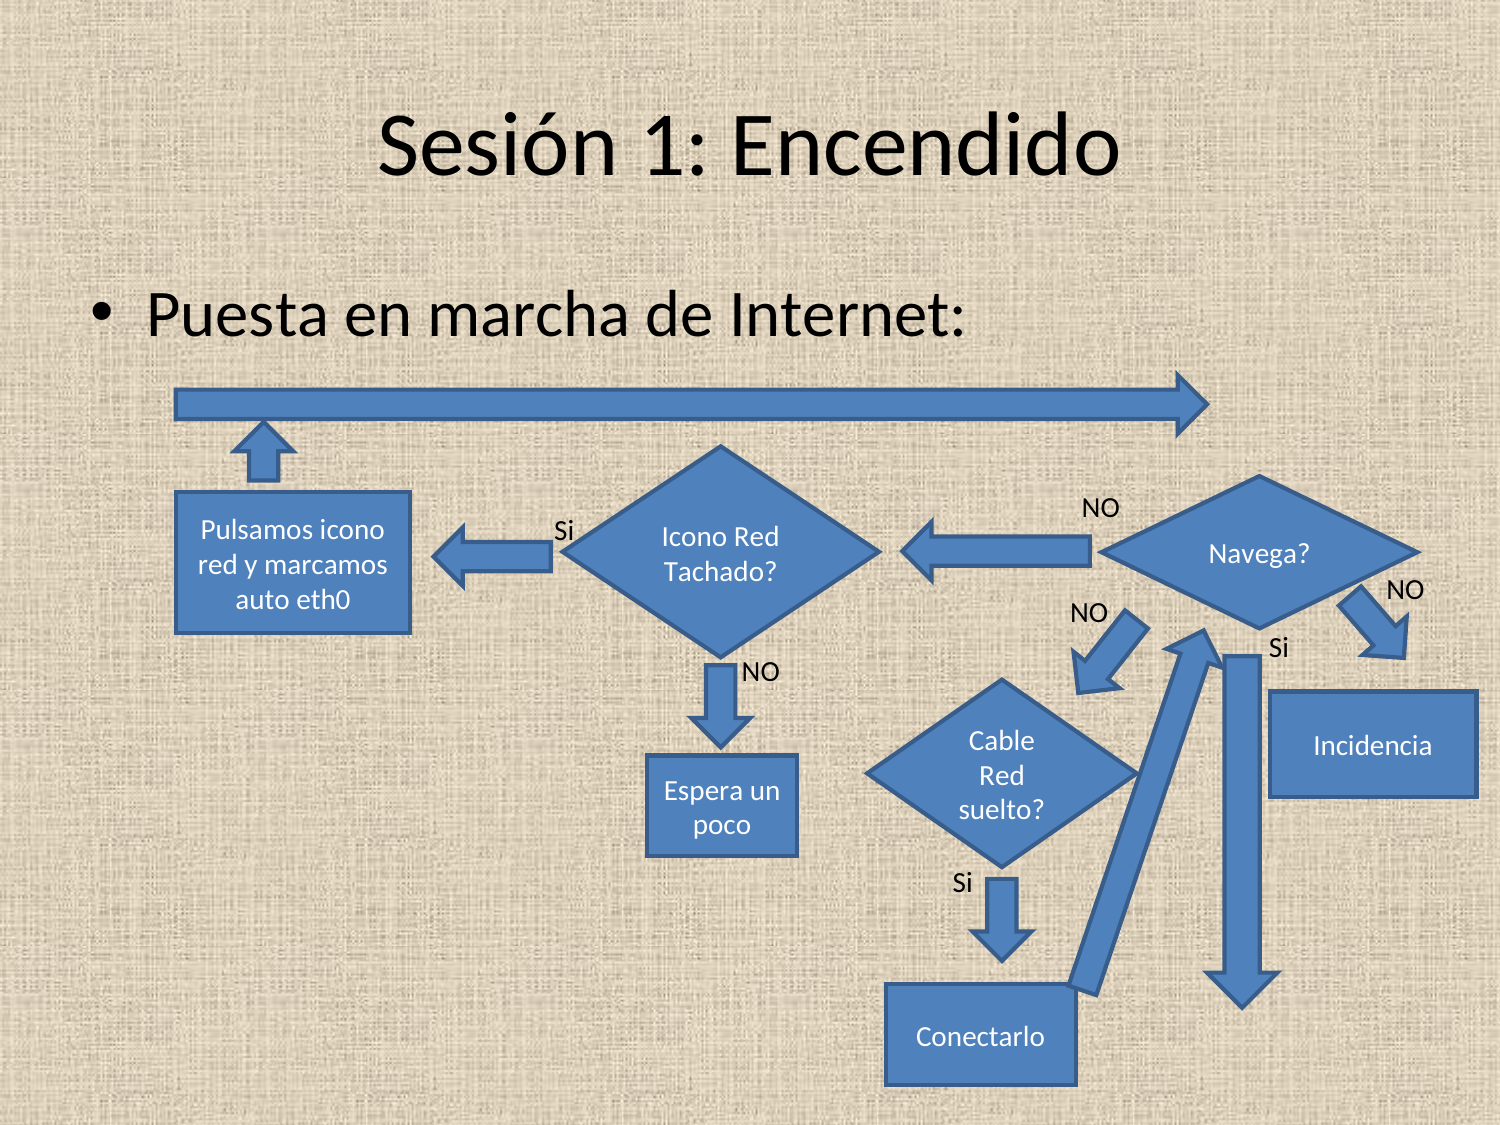

# Sesión 1: Encendido
Puesta en marcha de Internet:
Icono Red Tachado?
Navega?
NO
Pulsamos icono red y marcamos auto eth0
Si
NO
NO
Si
NO
Cable Red suelto?
Incidencia
Espera un poco
Si
Conectarlo